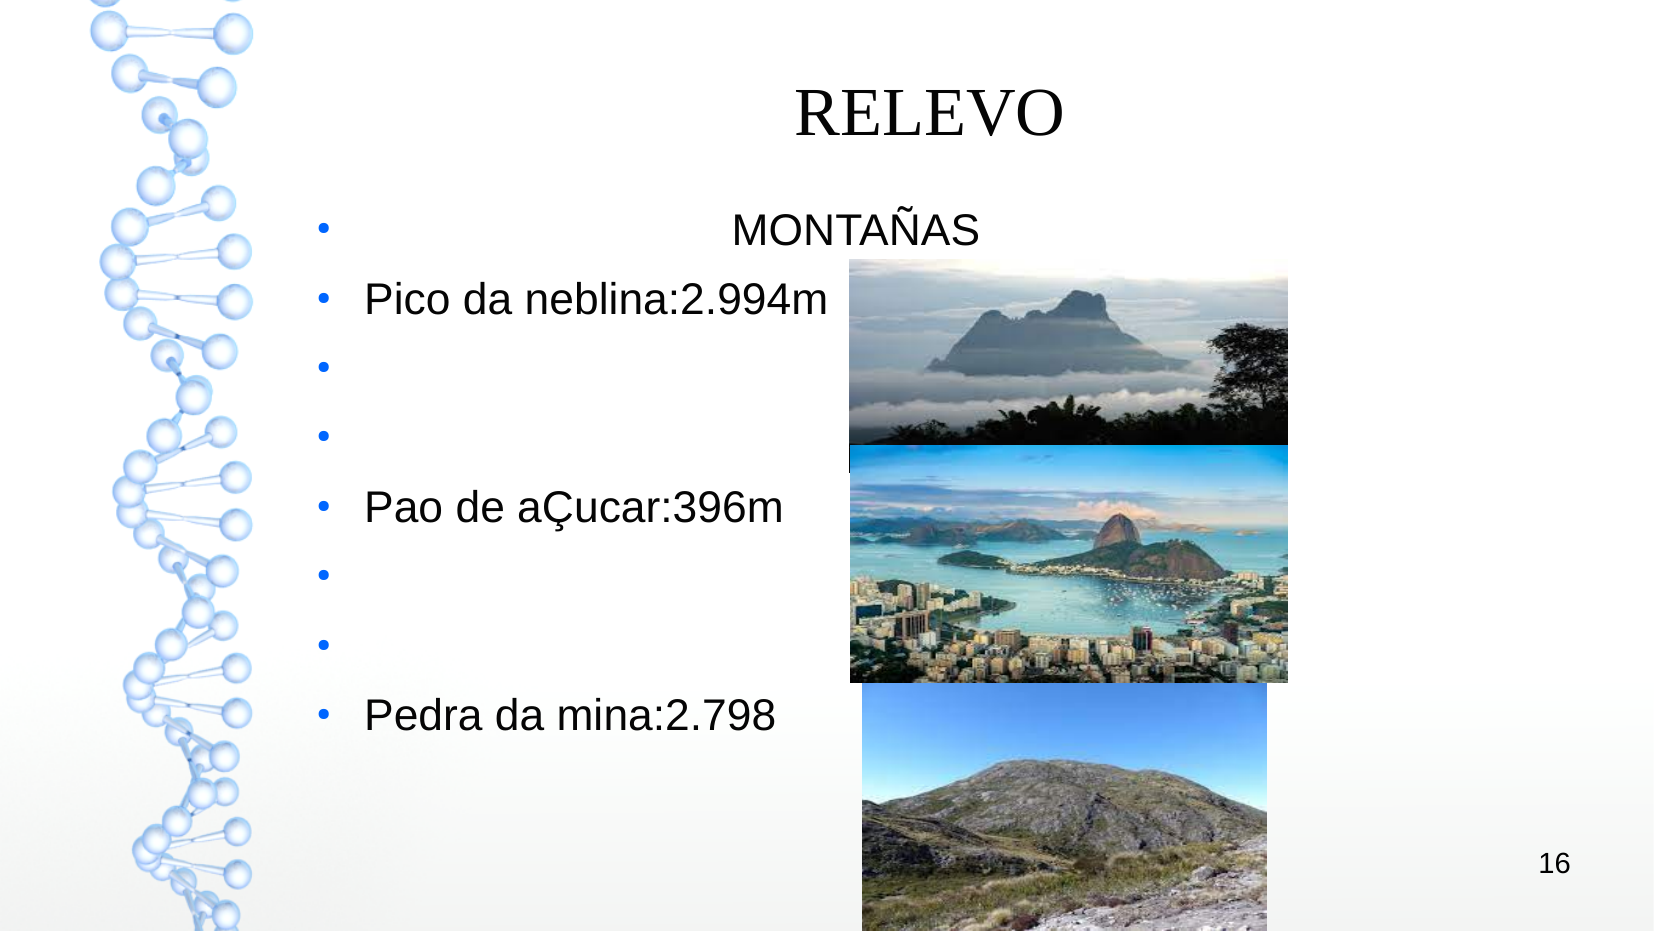

# RELEVO
 MONTAÑAS
Pico da neblina:2.994m
Pao de aÇucar:396m
Pedra da mina:2.798
16